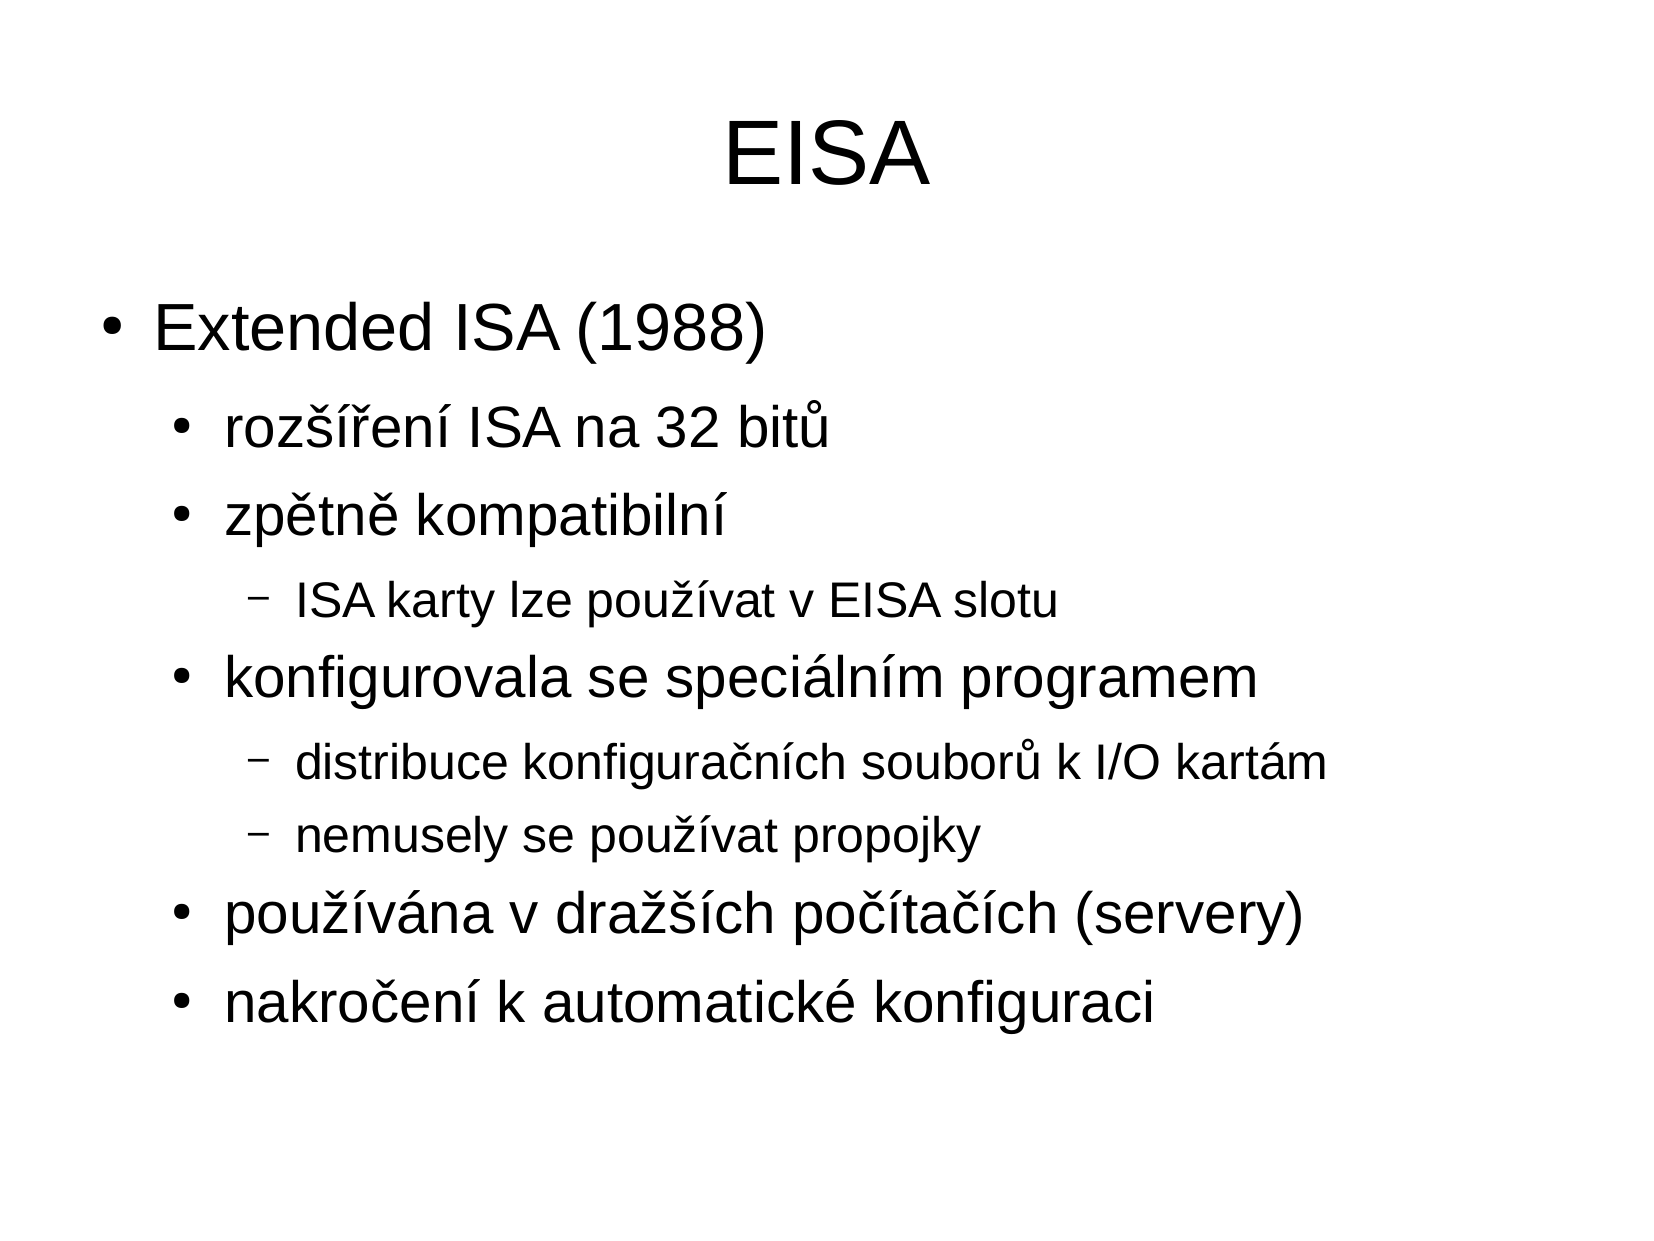

# EISA
Extended ISA (1988)
rozšíření ISA na 32 bitů
zpětně kompatibilní
ISA karty lze používat v EISA slotu
konfigurovala se speciálním programem
distribuce konfiguračních souborů k I/O kartám
nemusely se používat propojky
používána v dražších počítačích (servery)
nakročení k automatické konfiguraci